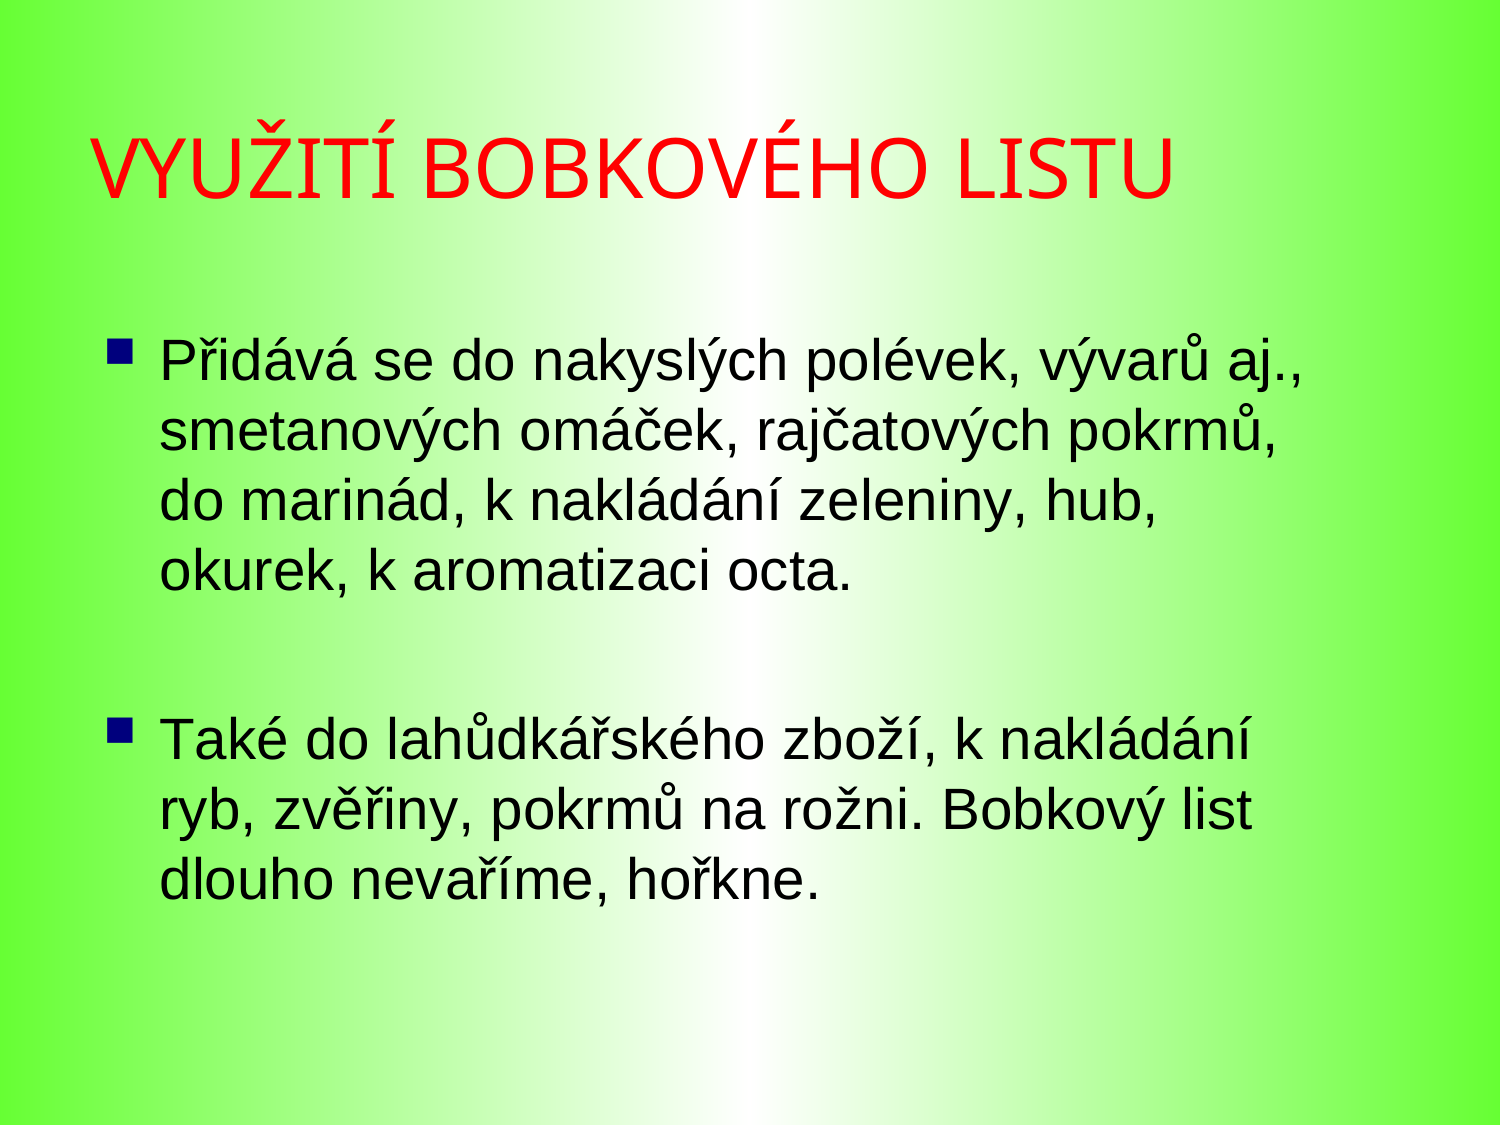

# VYUŽITÍ BOBKOVÉHO LISTU
Přidává se do nakyslých polévek, vývarů aj., smetanových omáček, rajčatových pokrmů, do marinád, k nakládání zeleniny, hub, okurek, k aromatizaci octa.
Také do lahůdkářského zboží, k nakládání ryb, zvěřiny, pokrmů na rožni. Bobkový list dlouho nevaříme, hořkne.